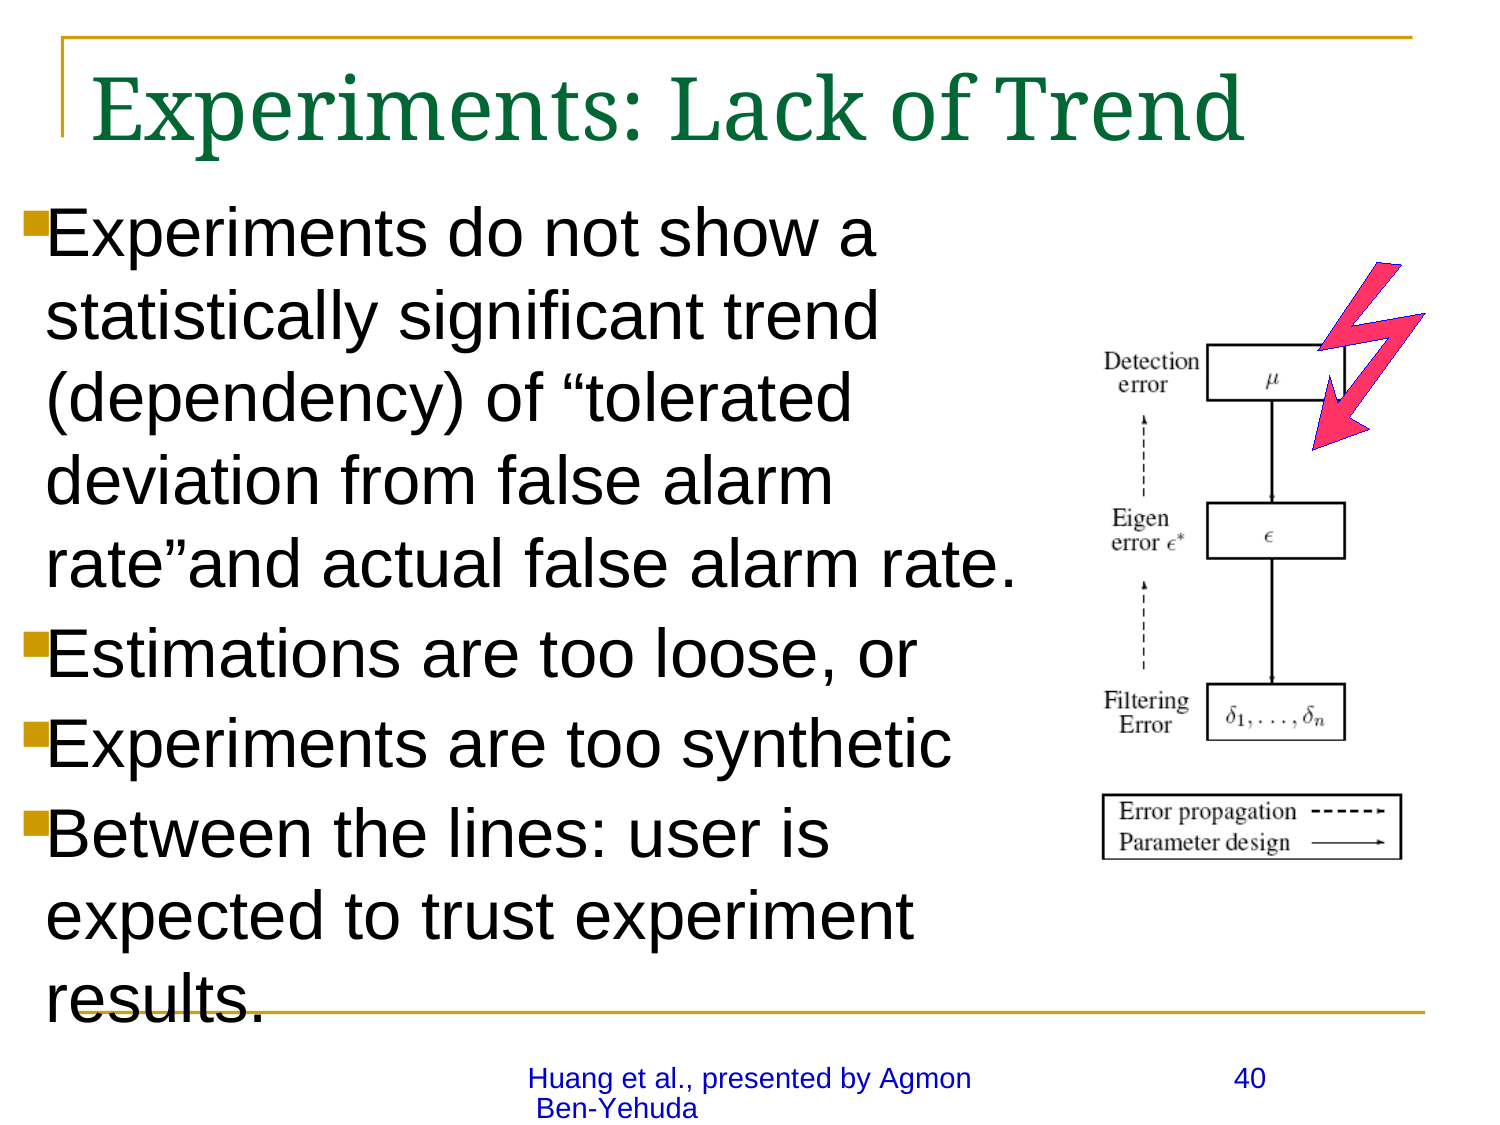

# Experiments: Lack of Trend
Experiments do not show a statistically significant trend (dependency) of “tolerated deviation from false alarm rate”and actual false alarm rate.
Estimations are too loose, or
Experiments are too synthetic
Between the lines: user is expected to trust experiment results.
Huang et al., presented by Agmon Ben-Yehuda
40